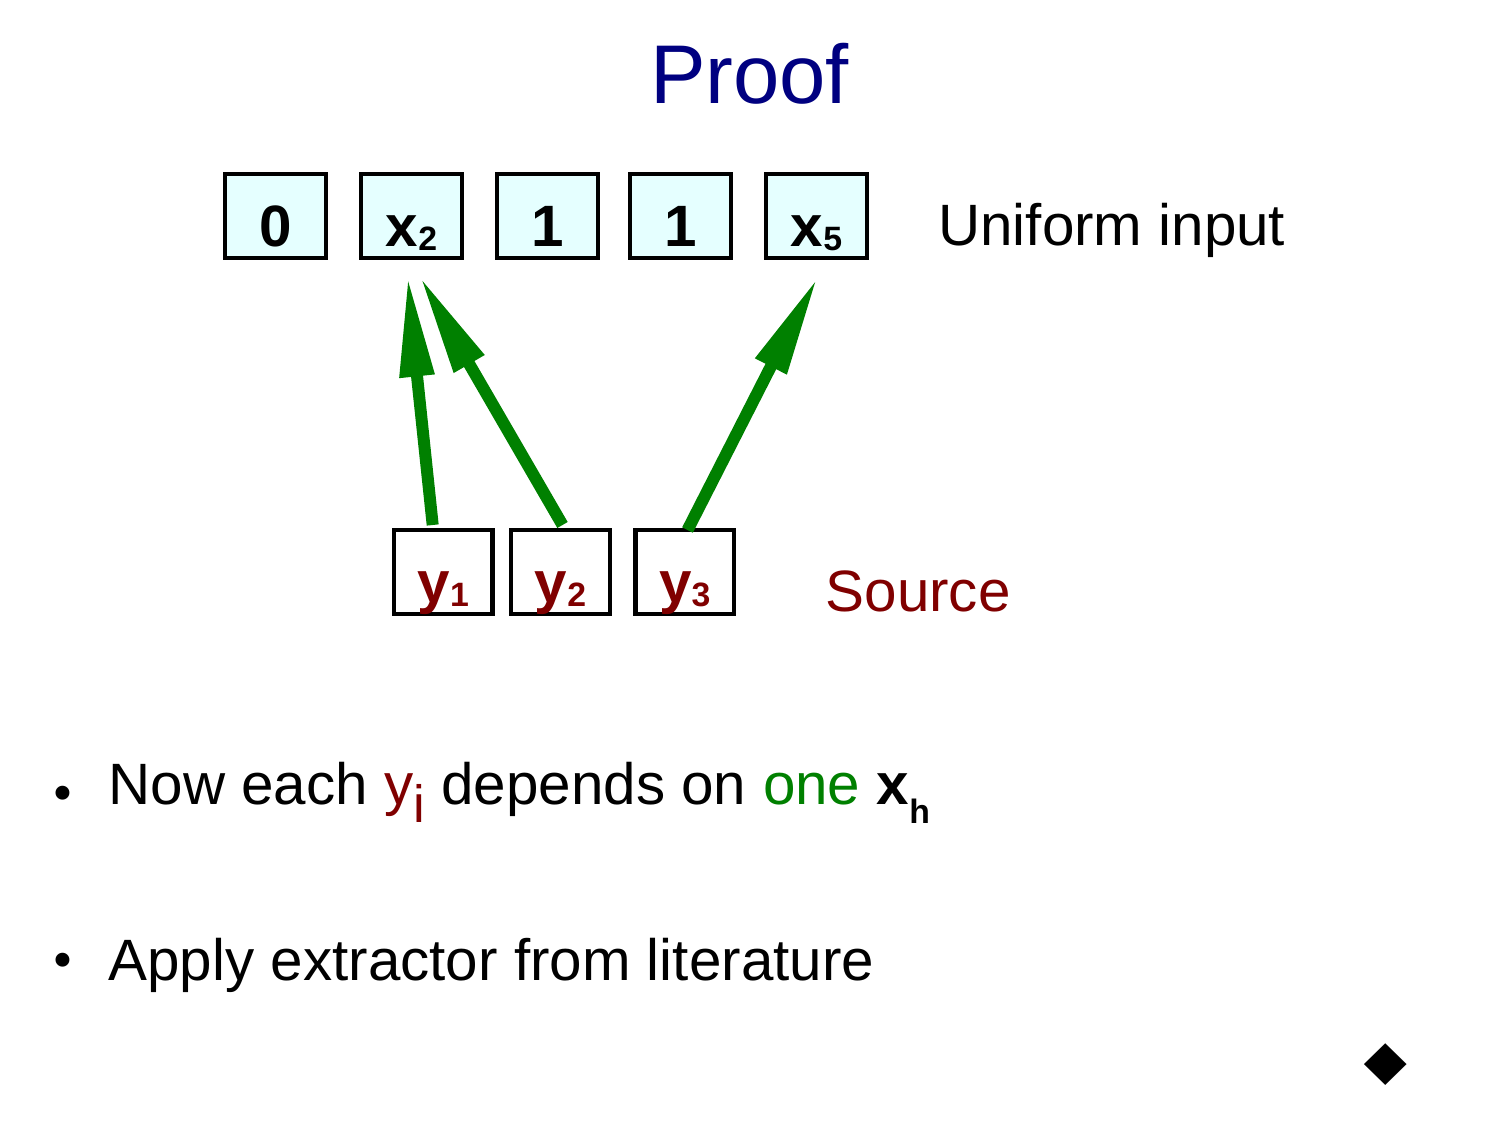

Proof
0
x2
1
1
x5
Uniform input
# Now each yi depends on one xh
Apply extractor from literature
y1
y2
y3
Source
